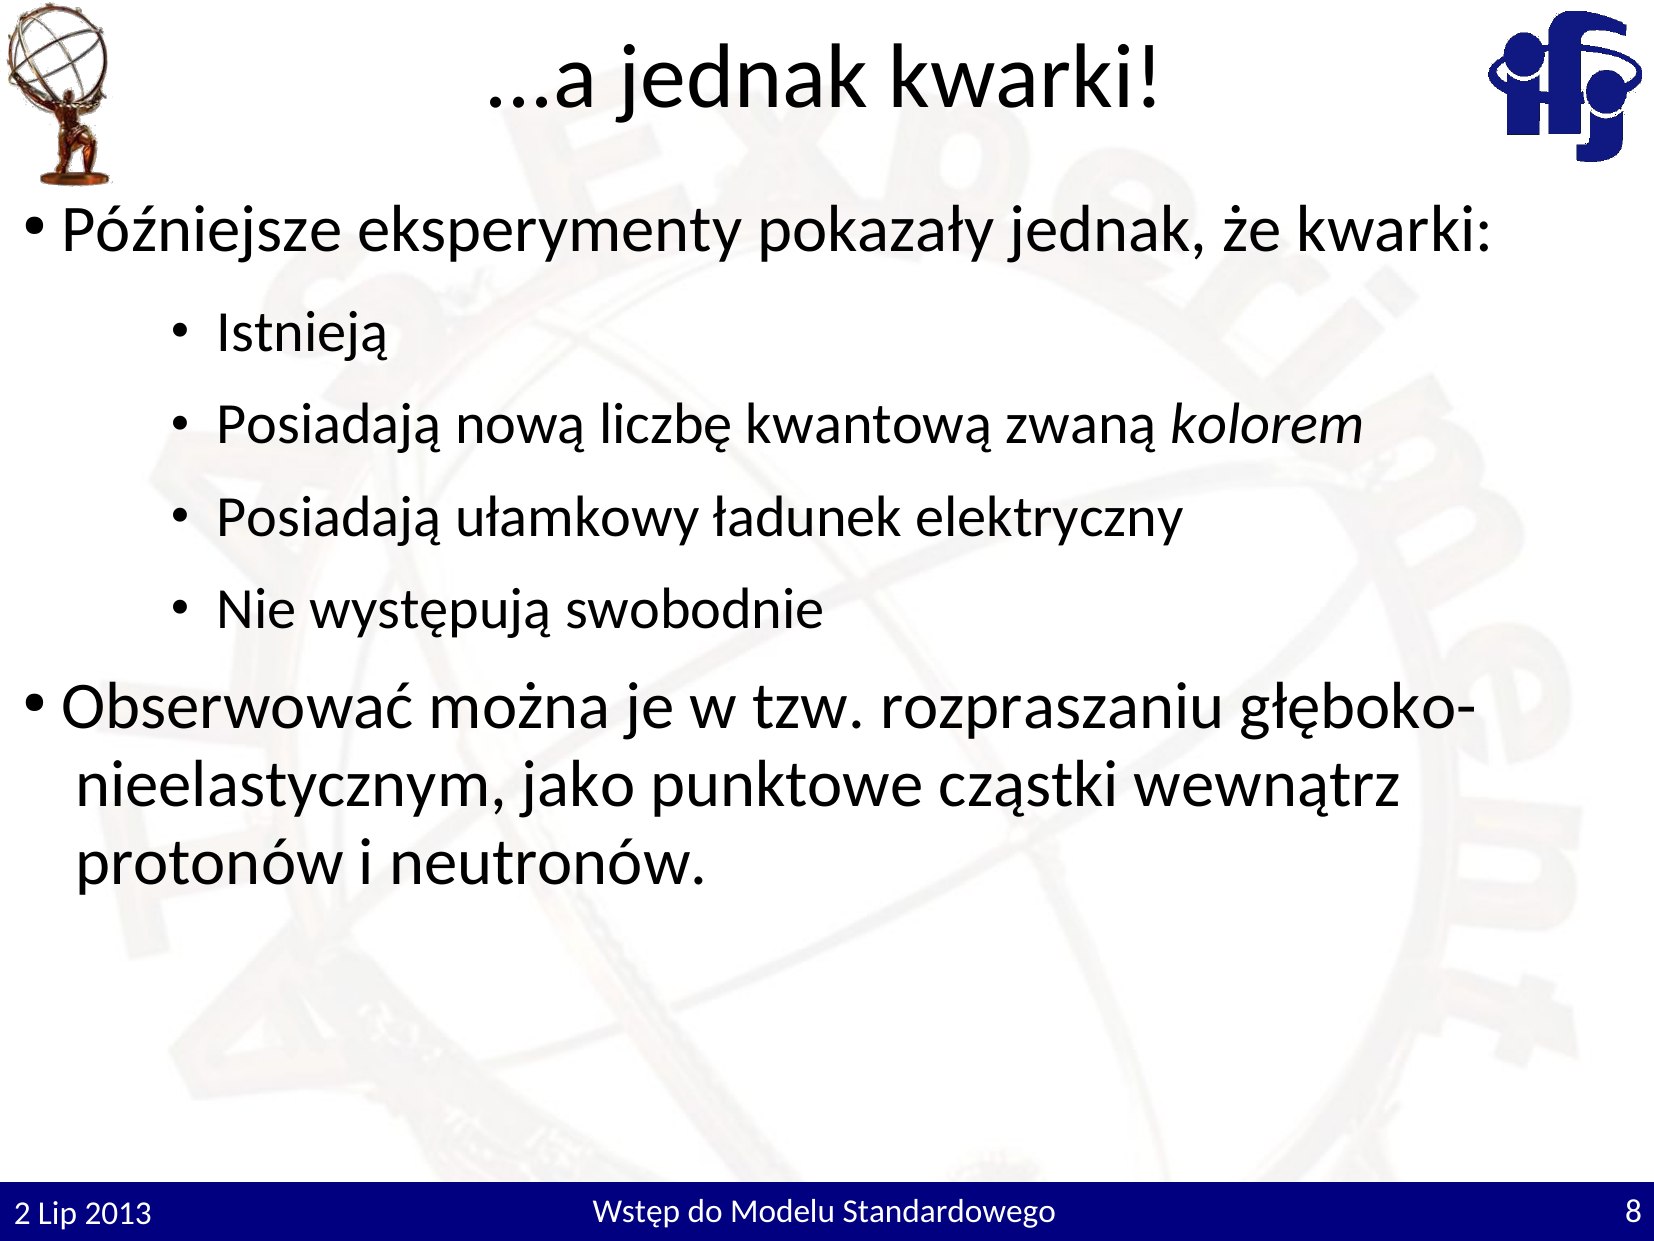

# ...a jednak kwarki!
 Późniejsze eksperymenty pokazały jednak, że kwarki:
Istnieją
Posiadają nową liczbę kwantową zwaną kolorem
Posiadają ułamkowy ładunek elektryczny
Nie występują swobodnie
 Obserwować można je w tzw. rozpraszaniu głęboko-nieelastycznym, jako punktowe cząstki wewnątrz protonów i neutronów.
Wstęp do Modelu Standardowego
8
2 Lip 2013